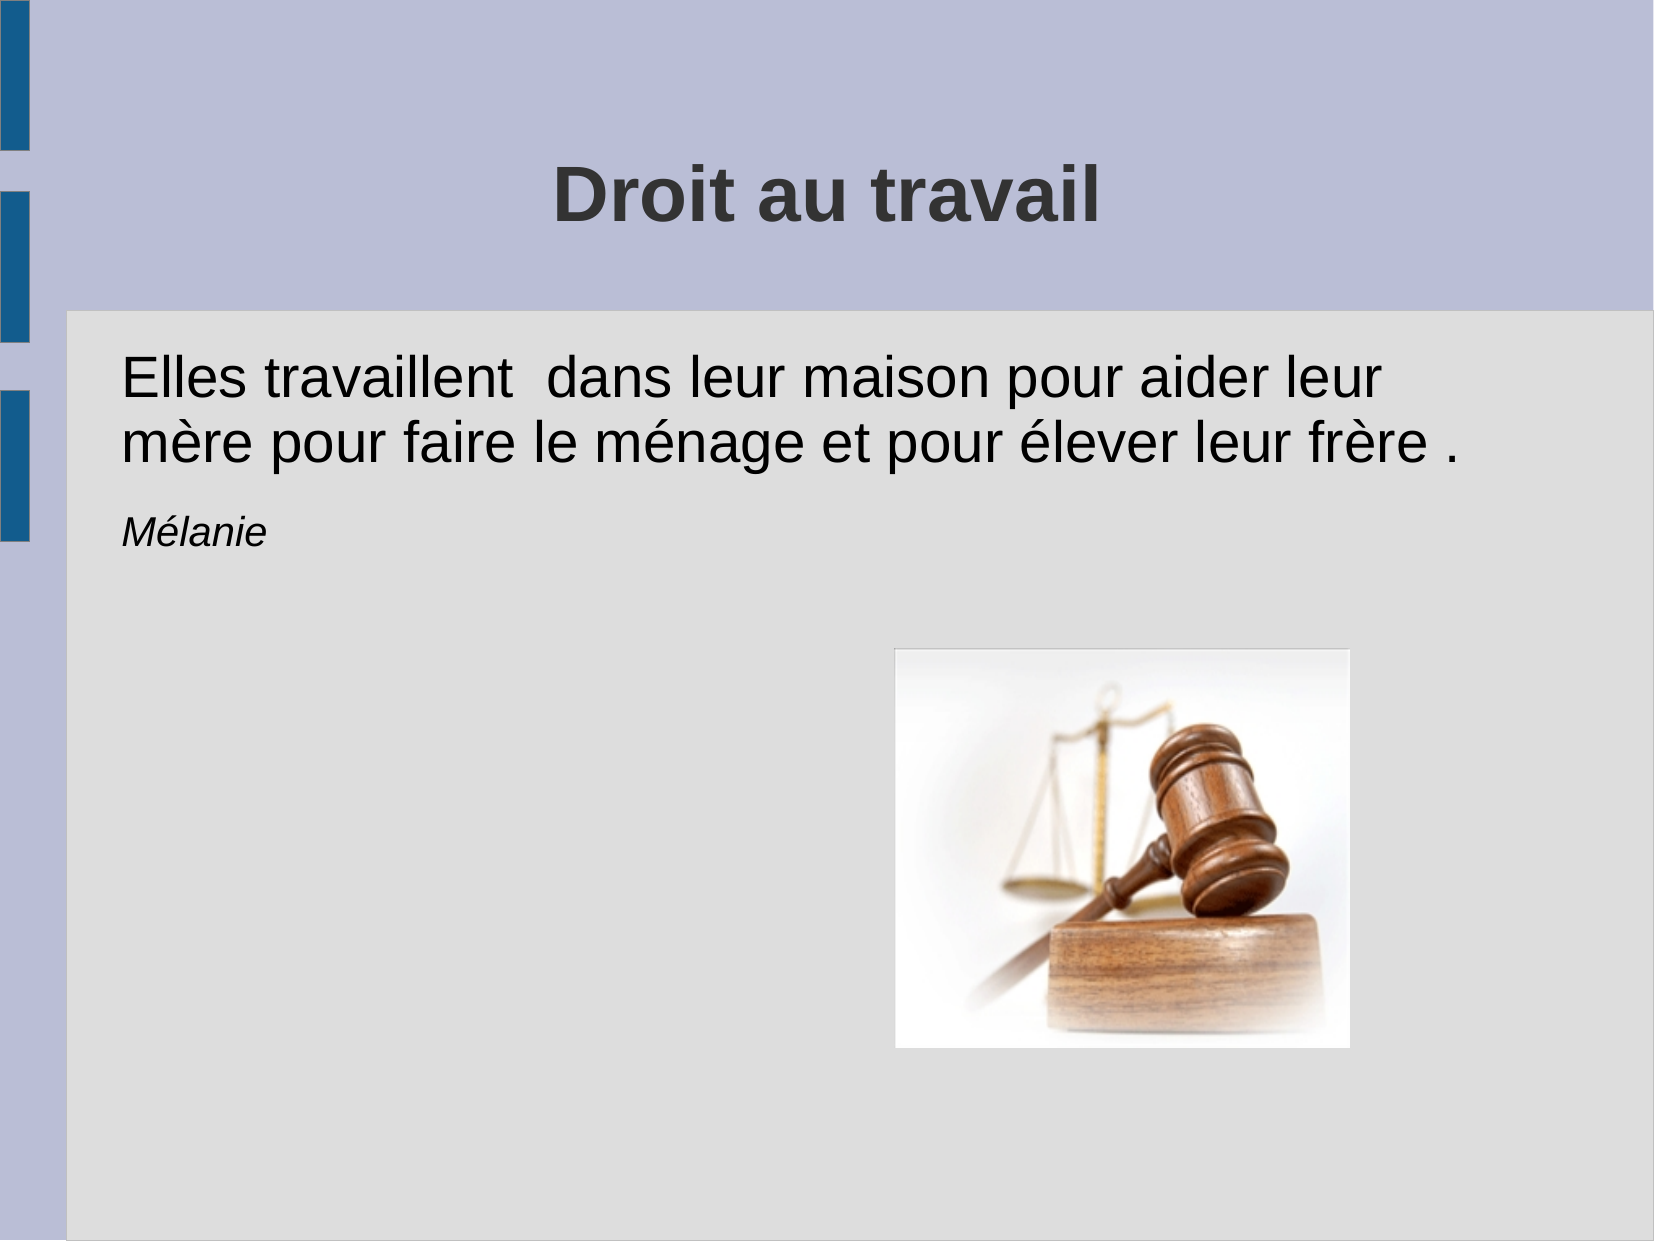

# Droit au travail
Elles travaillent dans leur maison pour aider leur mère pour faire le ménage et pour élever leur frère .
Mélanie